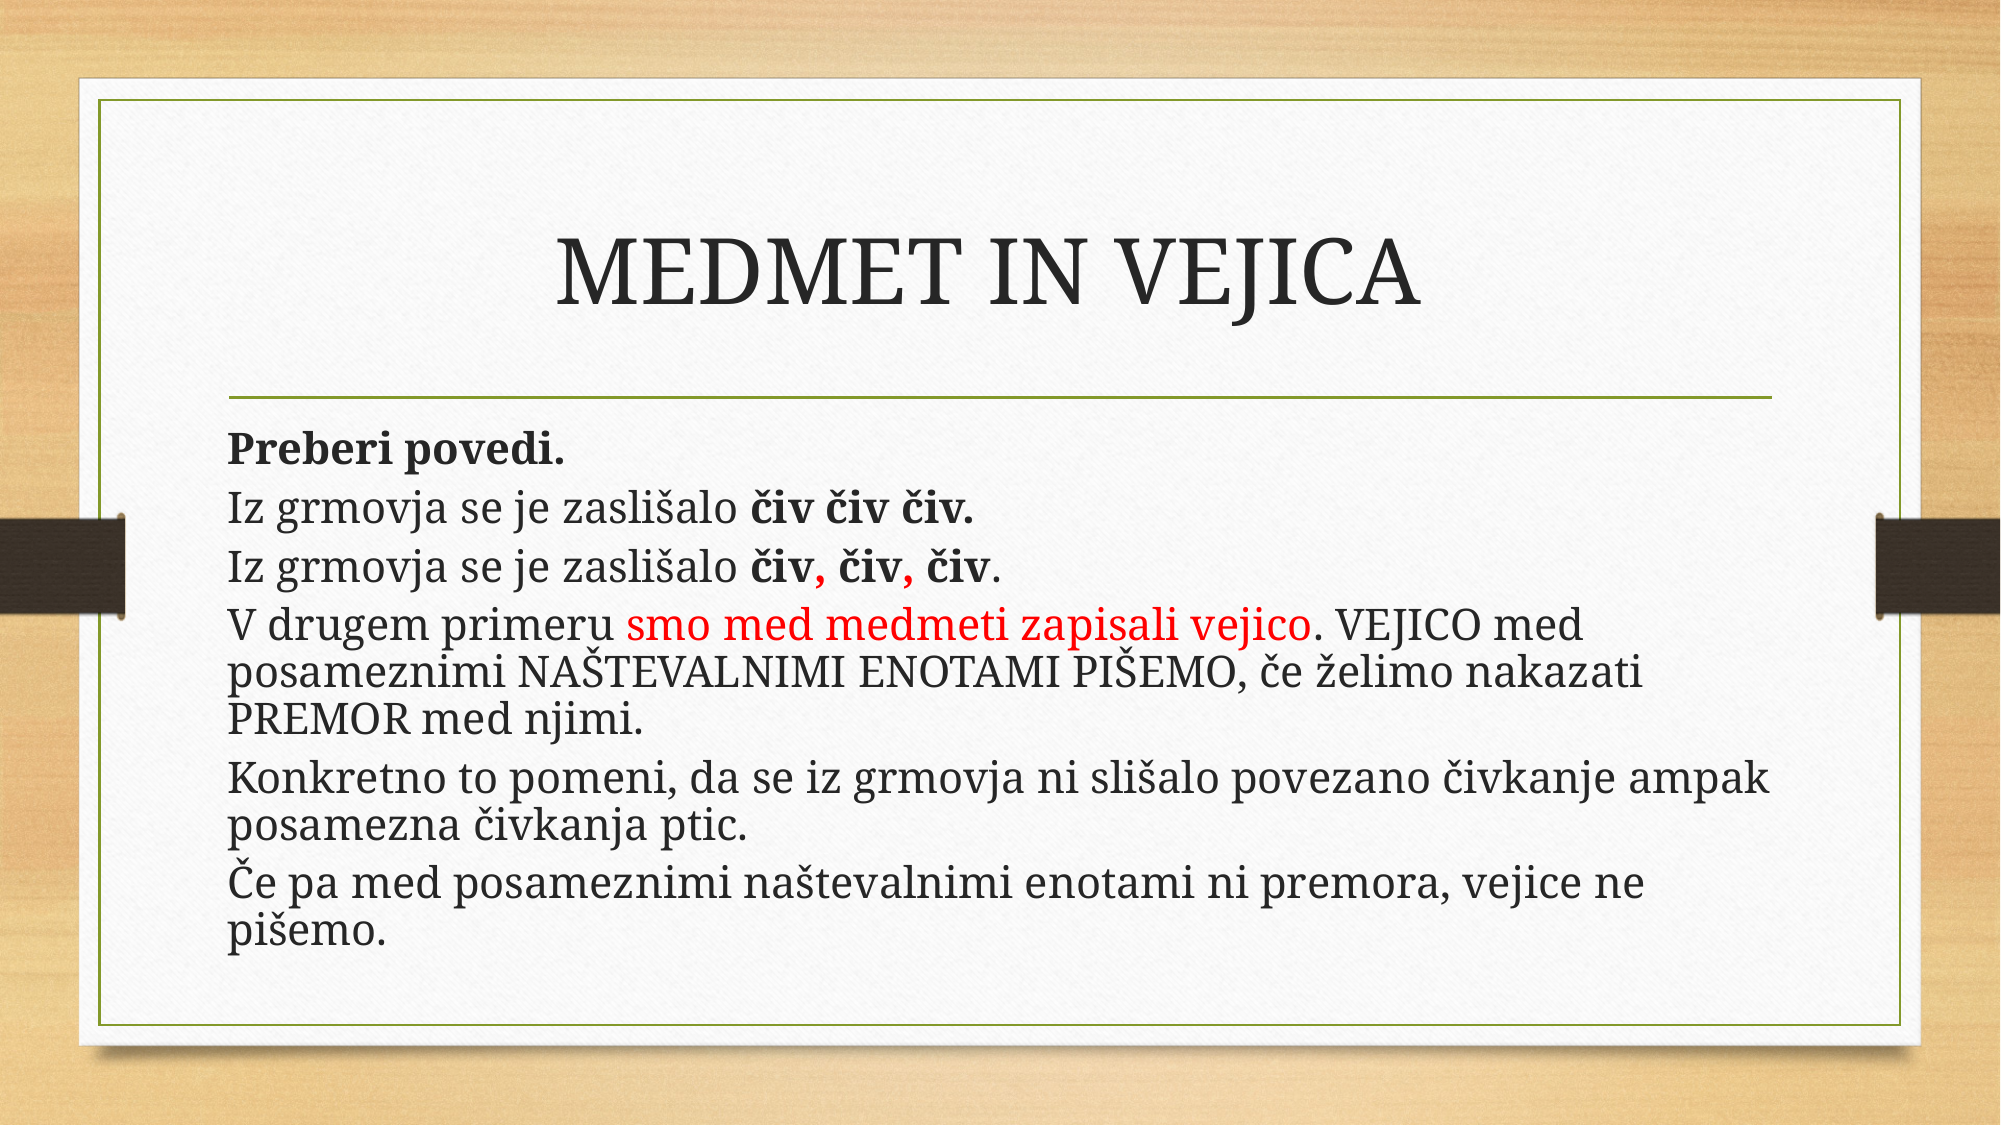

# MEDMET IN VEJICA
Preberi povedi.
Iz grmovja se je zaslišalo čiv čiv čiv.
Iz grmovja se je zaslišalo čiv, čiv, čiv.
V drugem primeru smo med medmeti zapisali vejico. VEJICO med posameznimi NAŠTEVALNIMI ENOTAMI PIŠEMO, če želimo nakazati PREMOR med njimi.
Konkretno to pomeni, da se iz grmovja ni slišalo povezano čivkanje ampak posamezna čivkanja ptic.
Če pa med posameznimi naštevalnimi enotami ni premora, vejice ne pišemo.